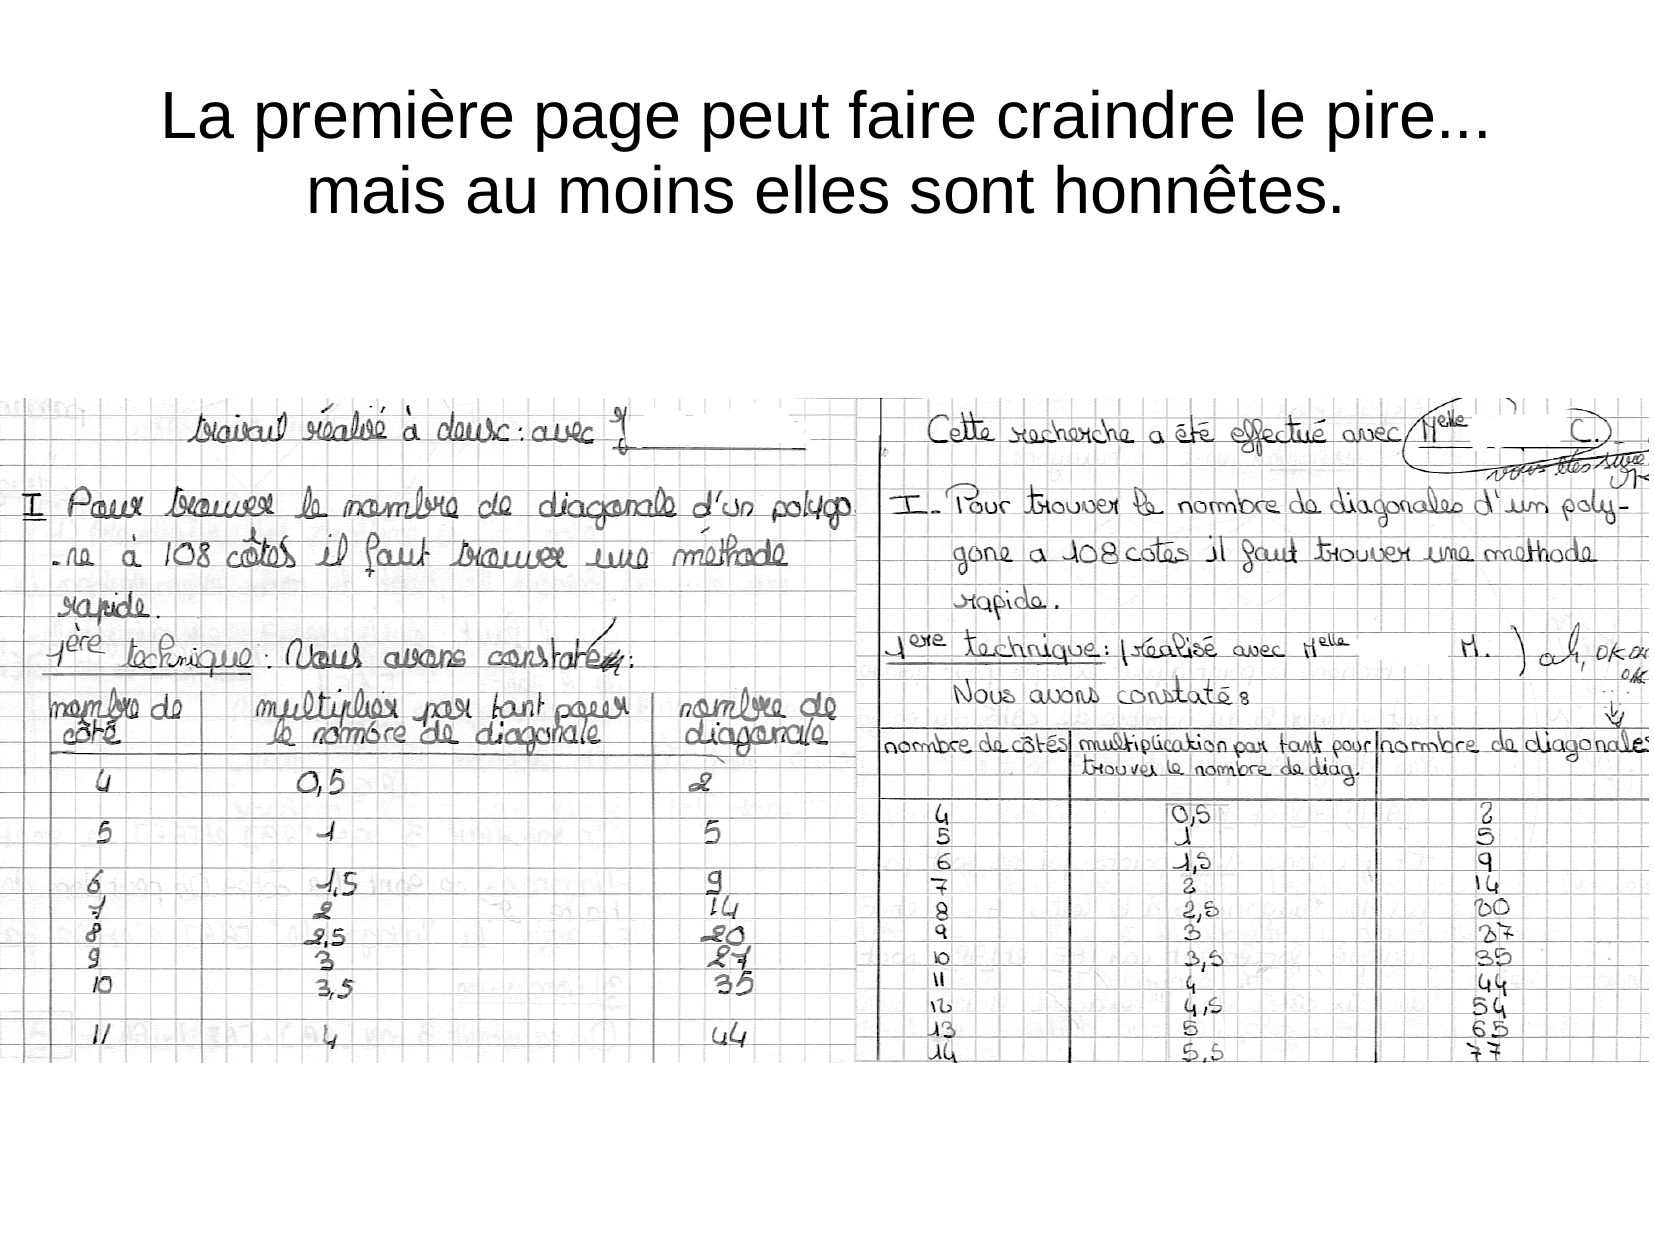

# La première page peut faire craindre le pire... mais au moins elles sont honnêtes.